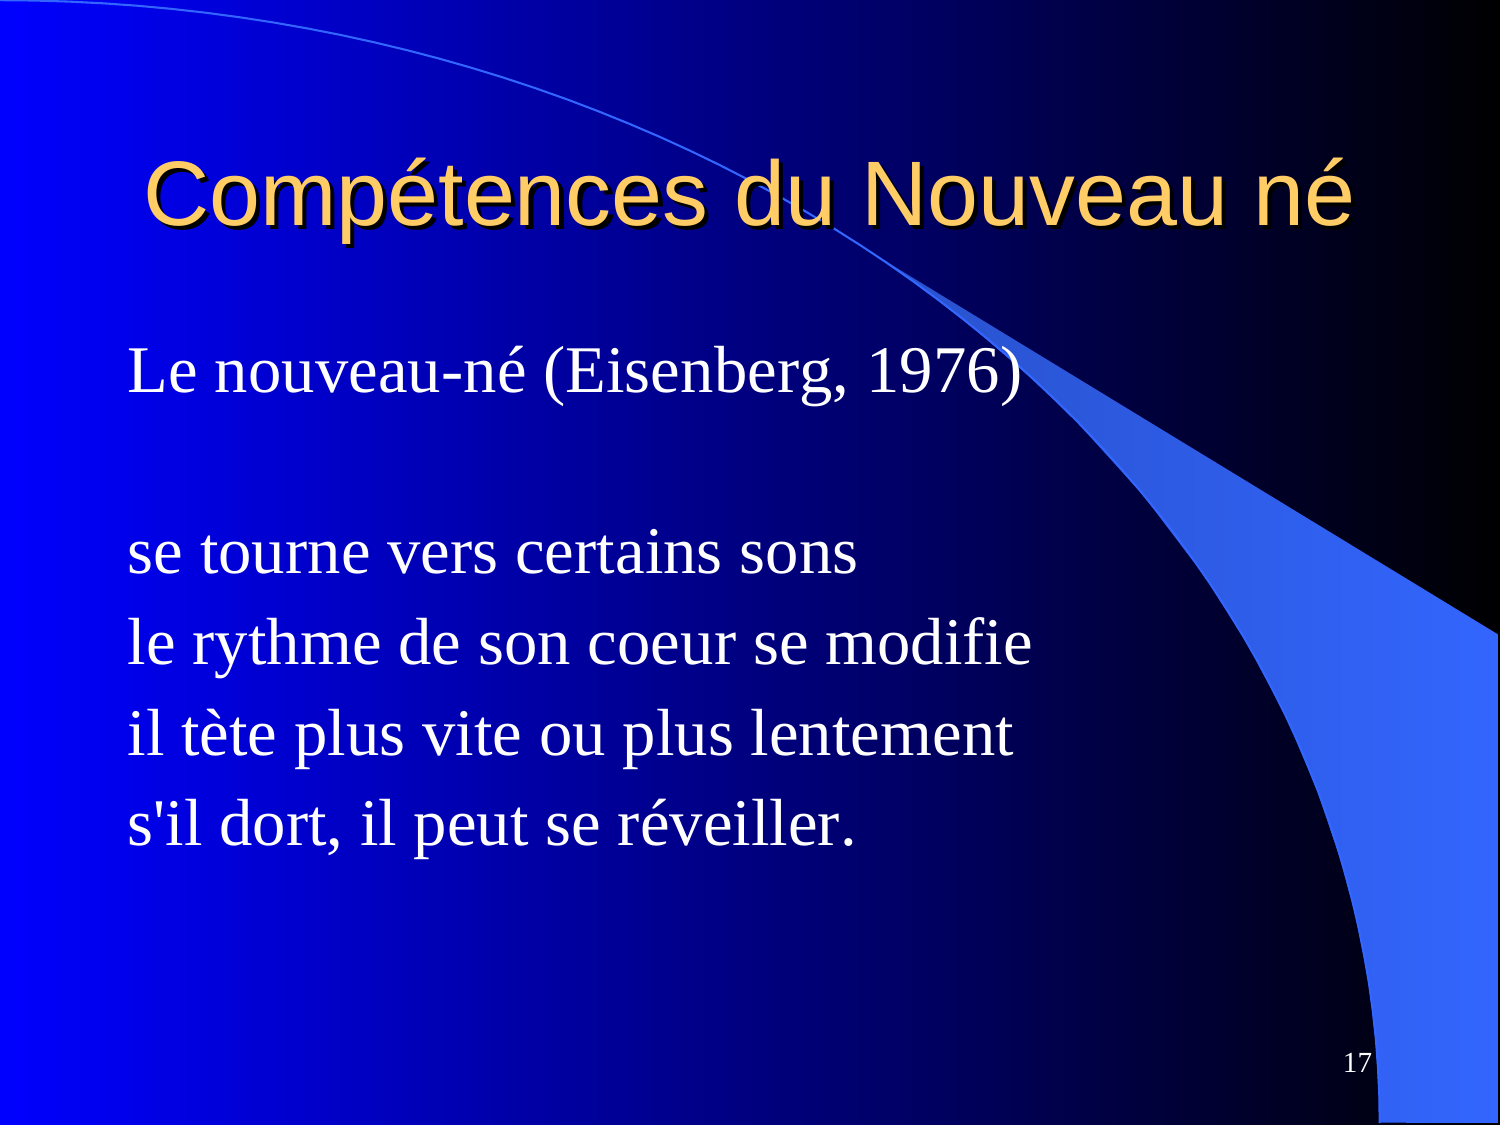

# Compétences du Nouveau né
Le nouveau-né (Eisenberg, 1976)
se tourne vers certains sons
le rythme de son coeur se modifie
il tète plus vite ou plus lentement
s'il dort, il peut se réveiller.
17